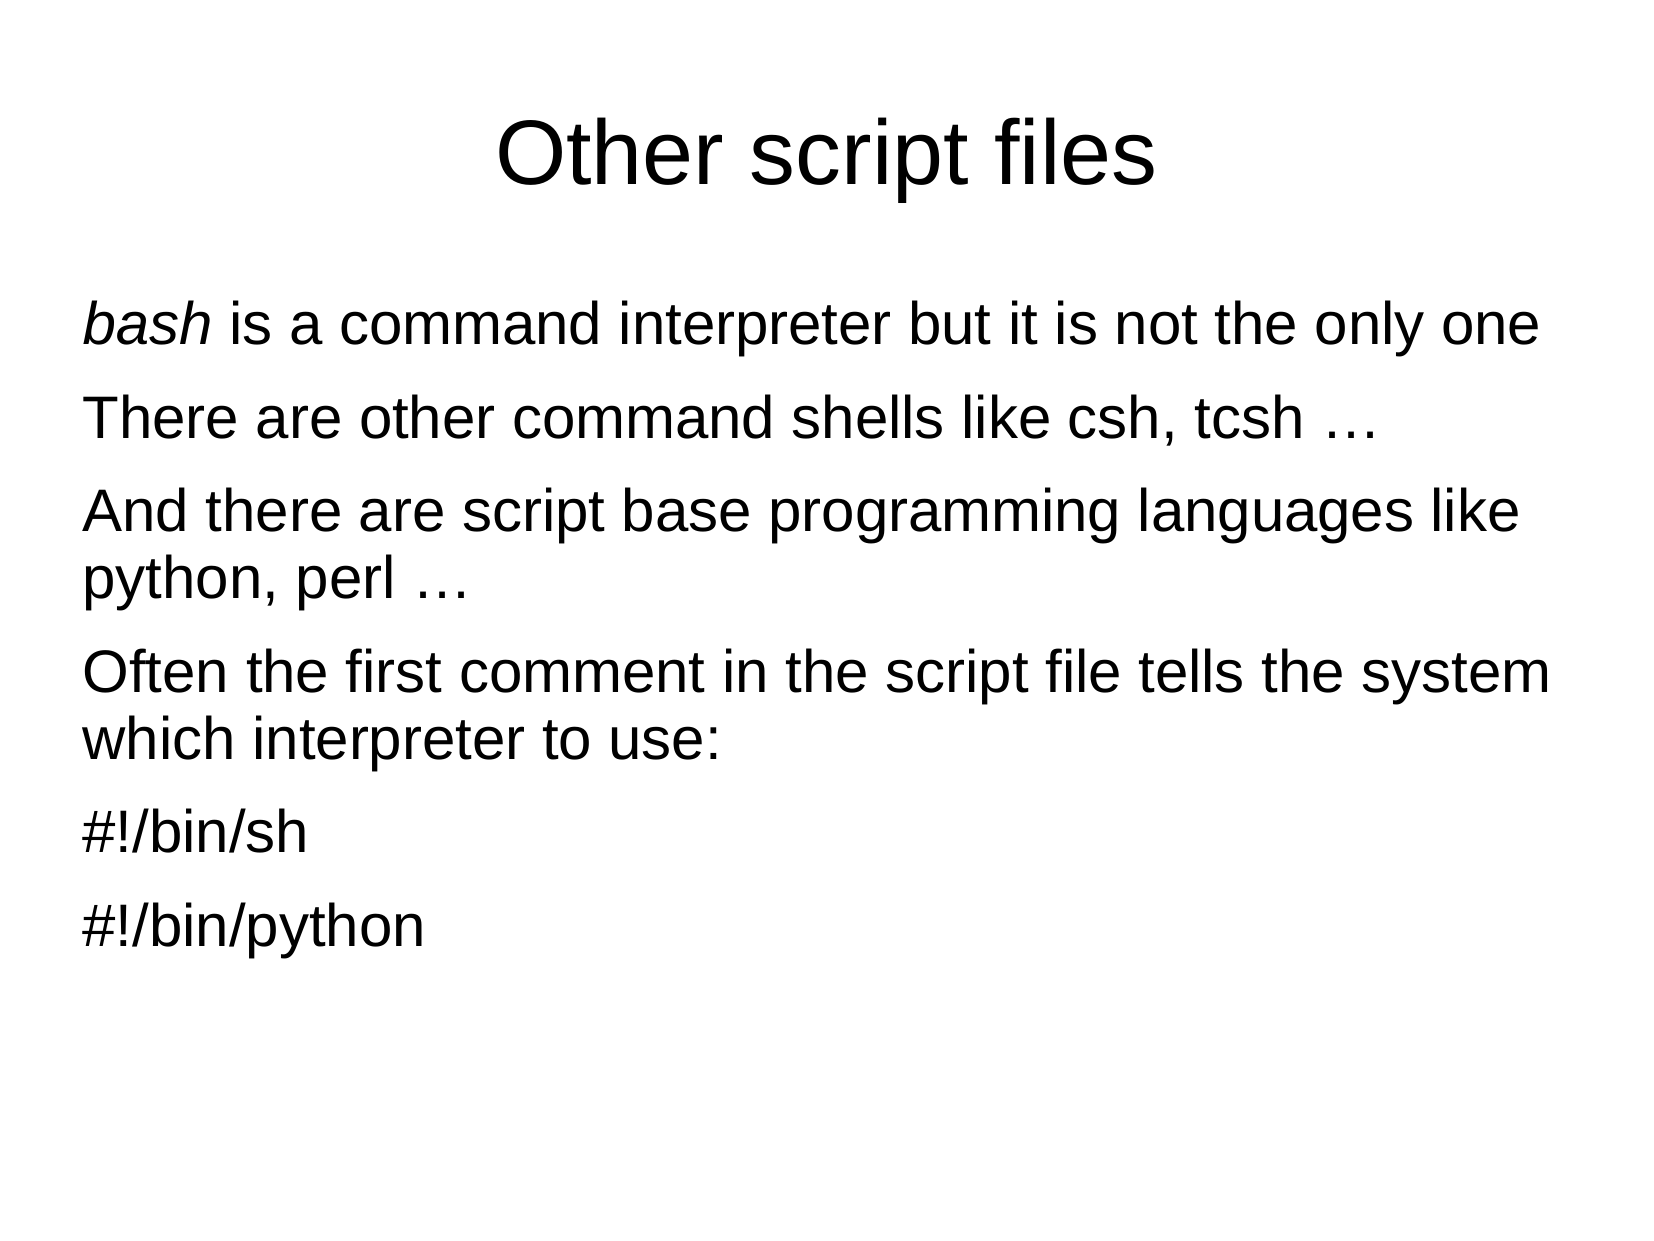

# Other script files
bash is a command interpreter but it is not the only one
There are other command shells like csh, tcsh …
And there are script base programming languages like python, perl …
Often the first comment in the script file tells the system which interpreter to use:
#!/bin/sh
#!/bin/python